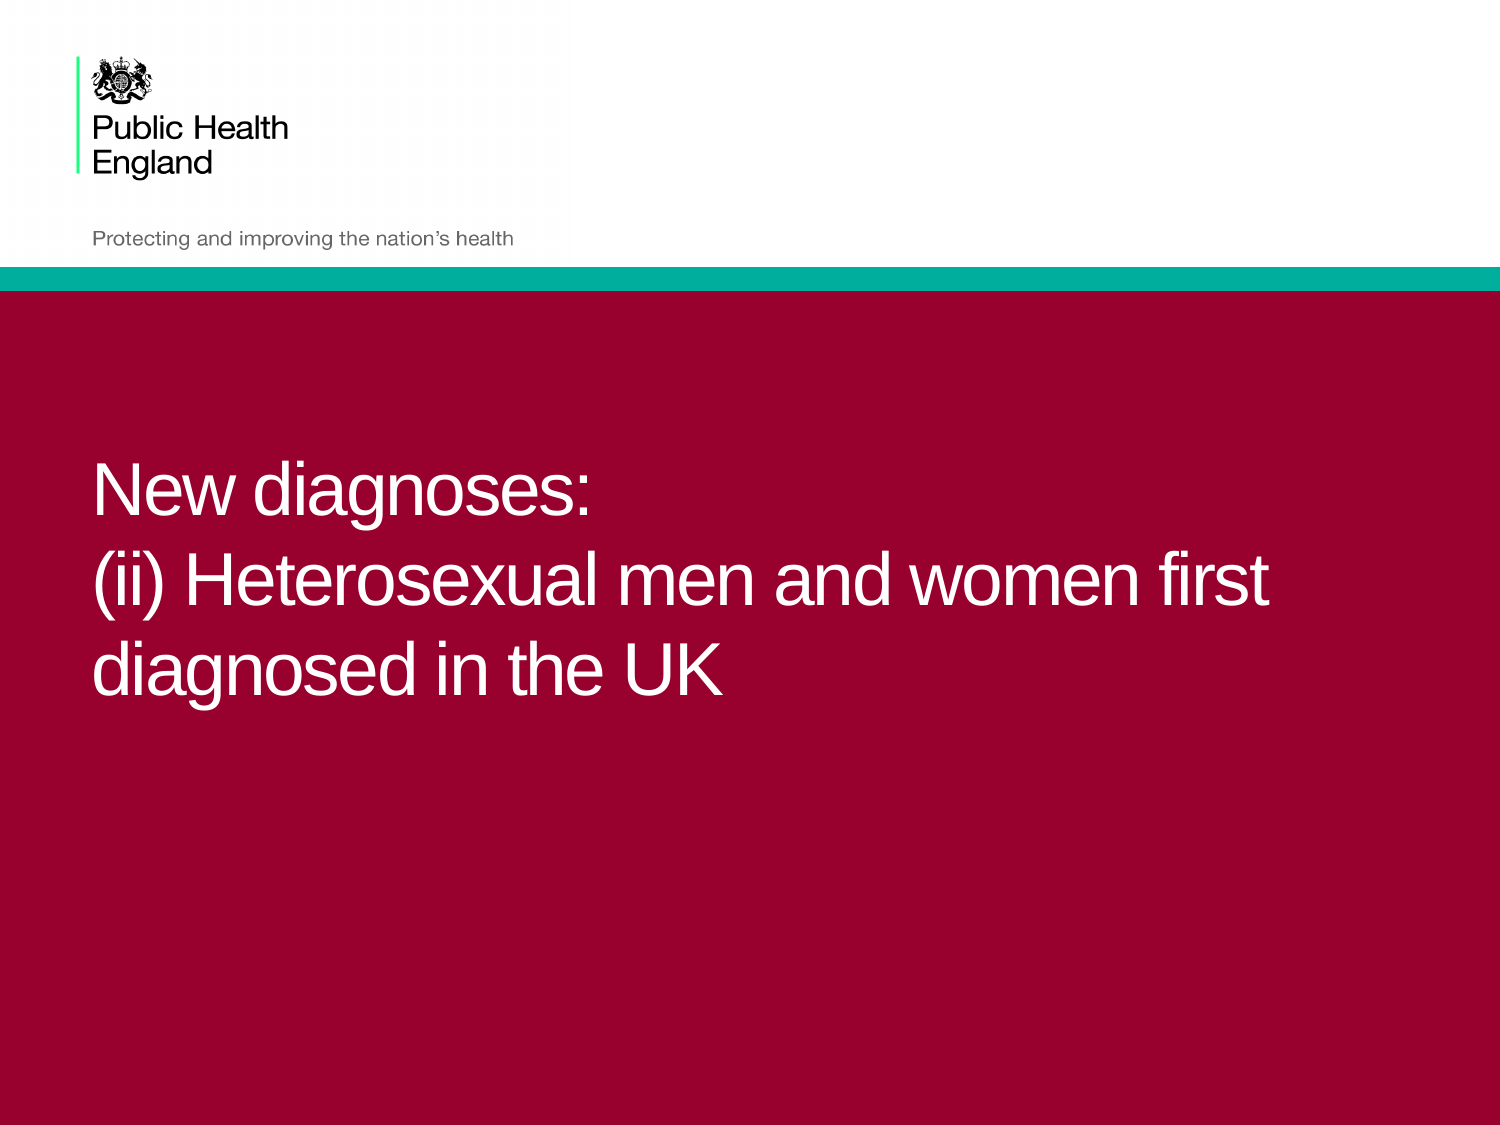

# New diagnoses: (ii) Heterosexual men and women first diagnosed in the UK